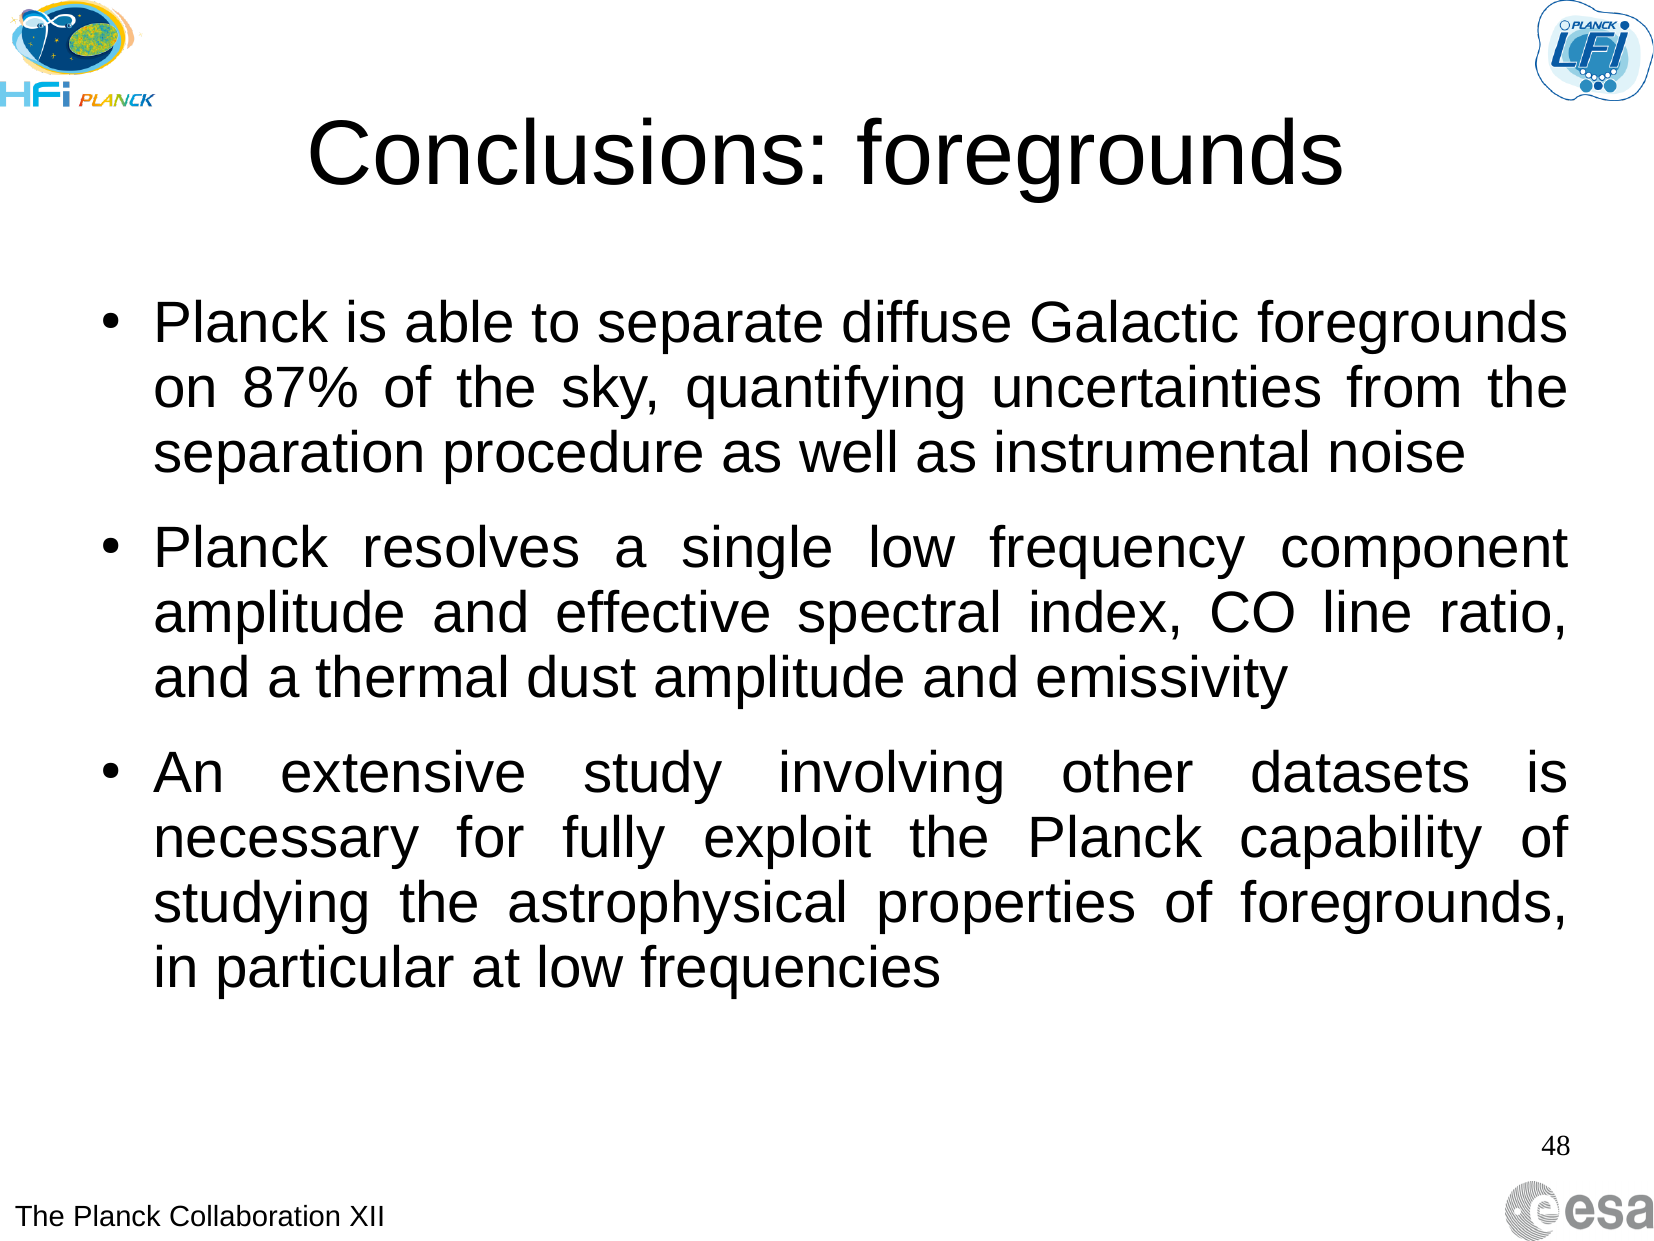

Conclusions: foregrounds
# Planck is able to separate diffuse Galactic foregrounds on 87% of the sky, quantifying uncertainties from the separation procedure as well as instrumental noise
Planck resolves a single low frequency component amplitude and effective spectral index, CO line ratio, and a thermal dust amplitude and emissivity
An extensive study involving other datasets is necessary for fully exploit the Planck capability of studying the astrophysical properties of foregrounds, in particular at low frequencies
48
The Planck Collaboration XII